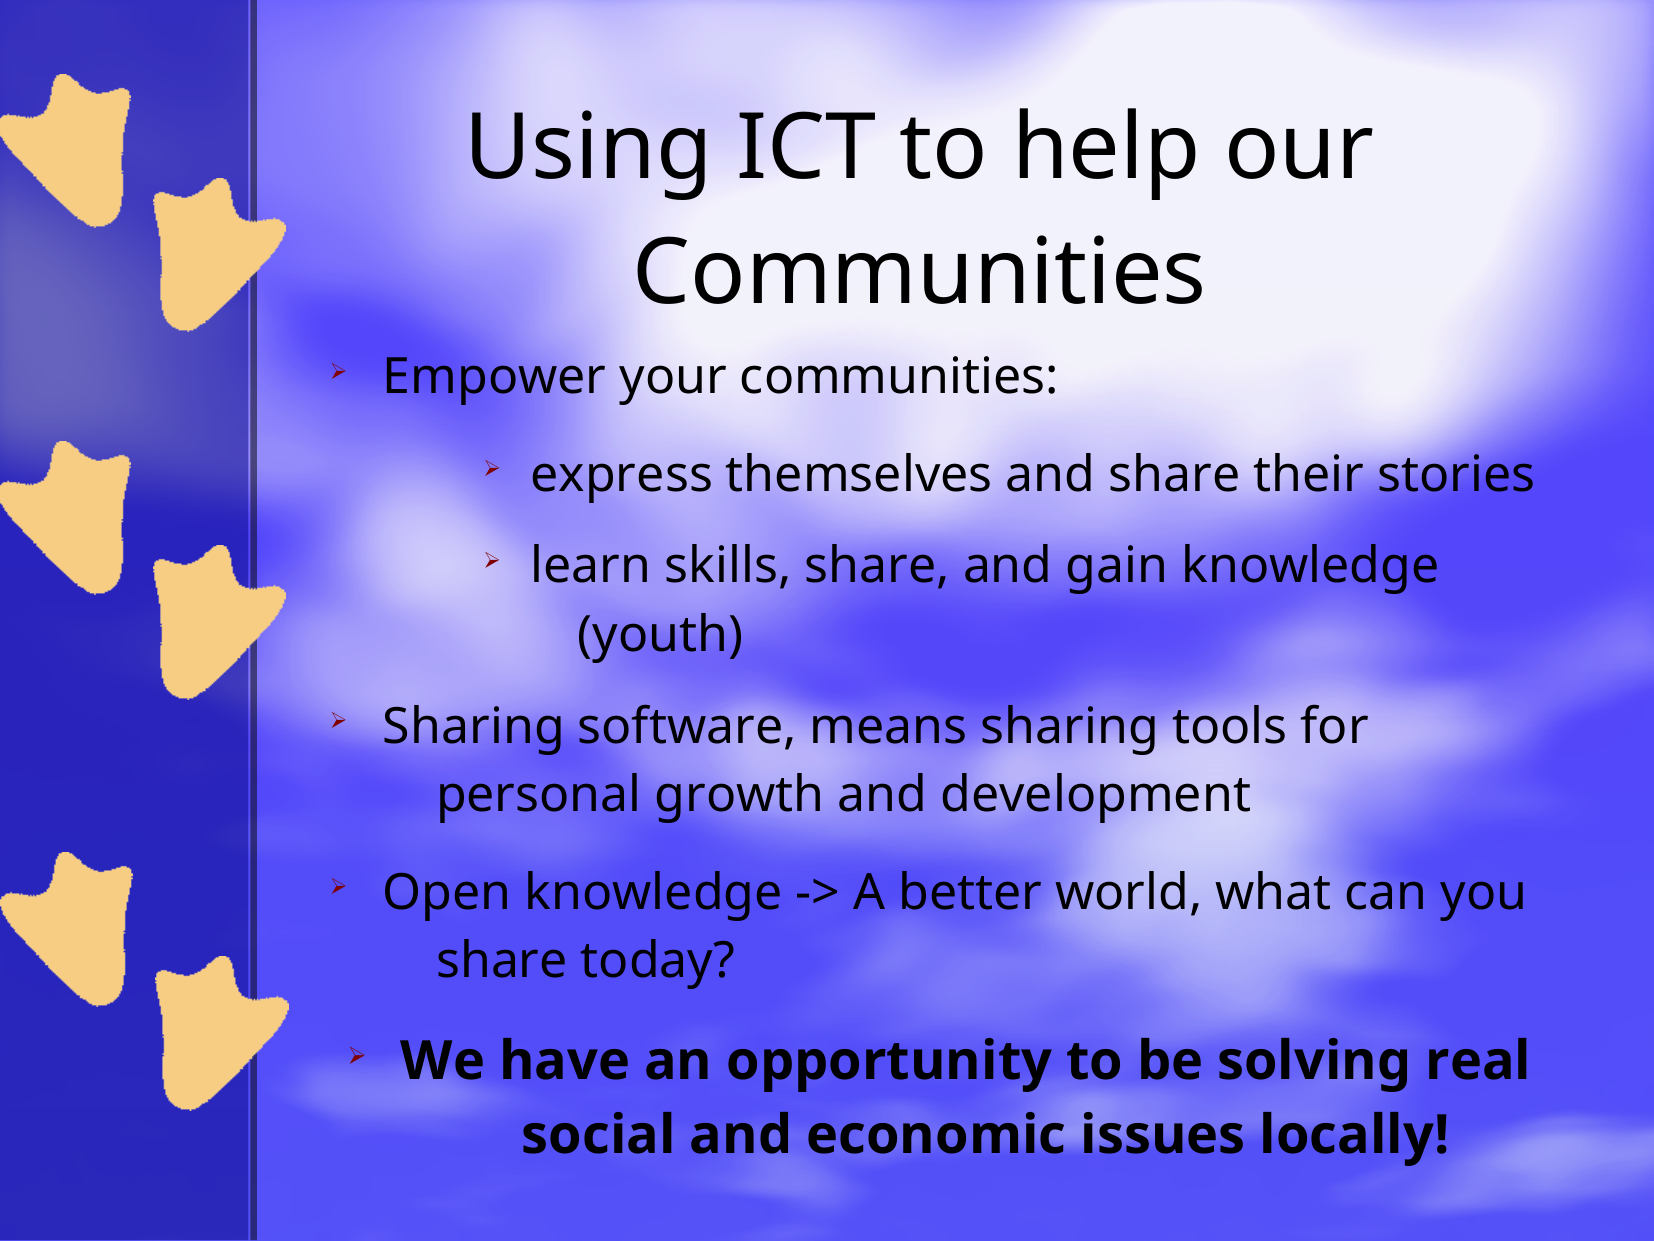

# Using ICT to help our Communities
Empower your communities:
express themselves and share their stories
learn skills, share, and gain knowledge (youth)
Sharing software, means sharing tools for personal growth and development
Open knowledge -> A better world, what can you share today?
We have an opportunity to be solving real social and economic issues locally!